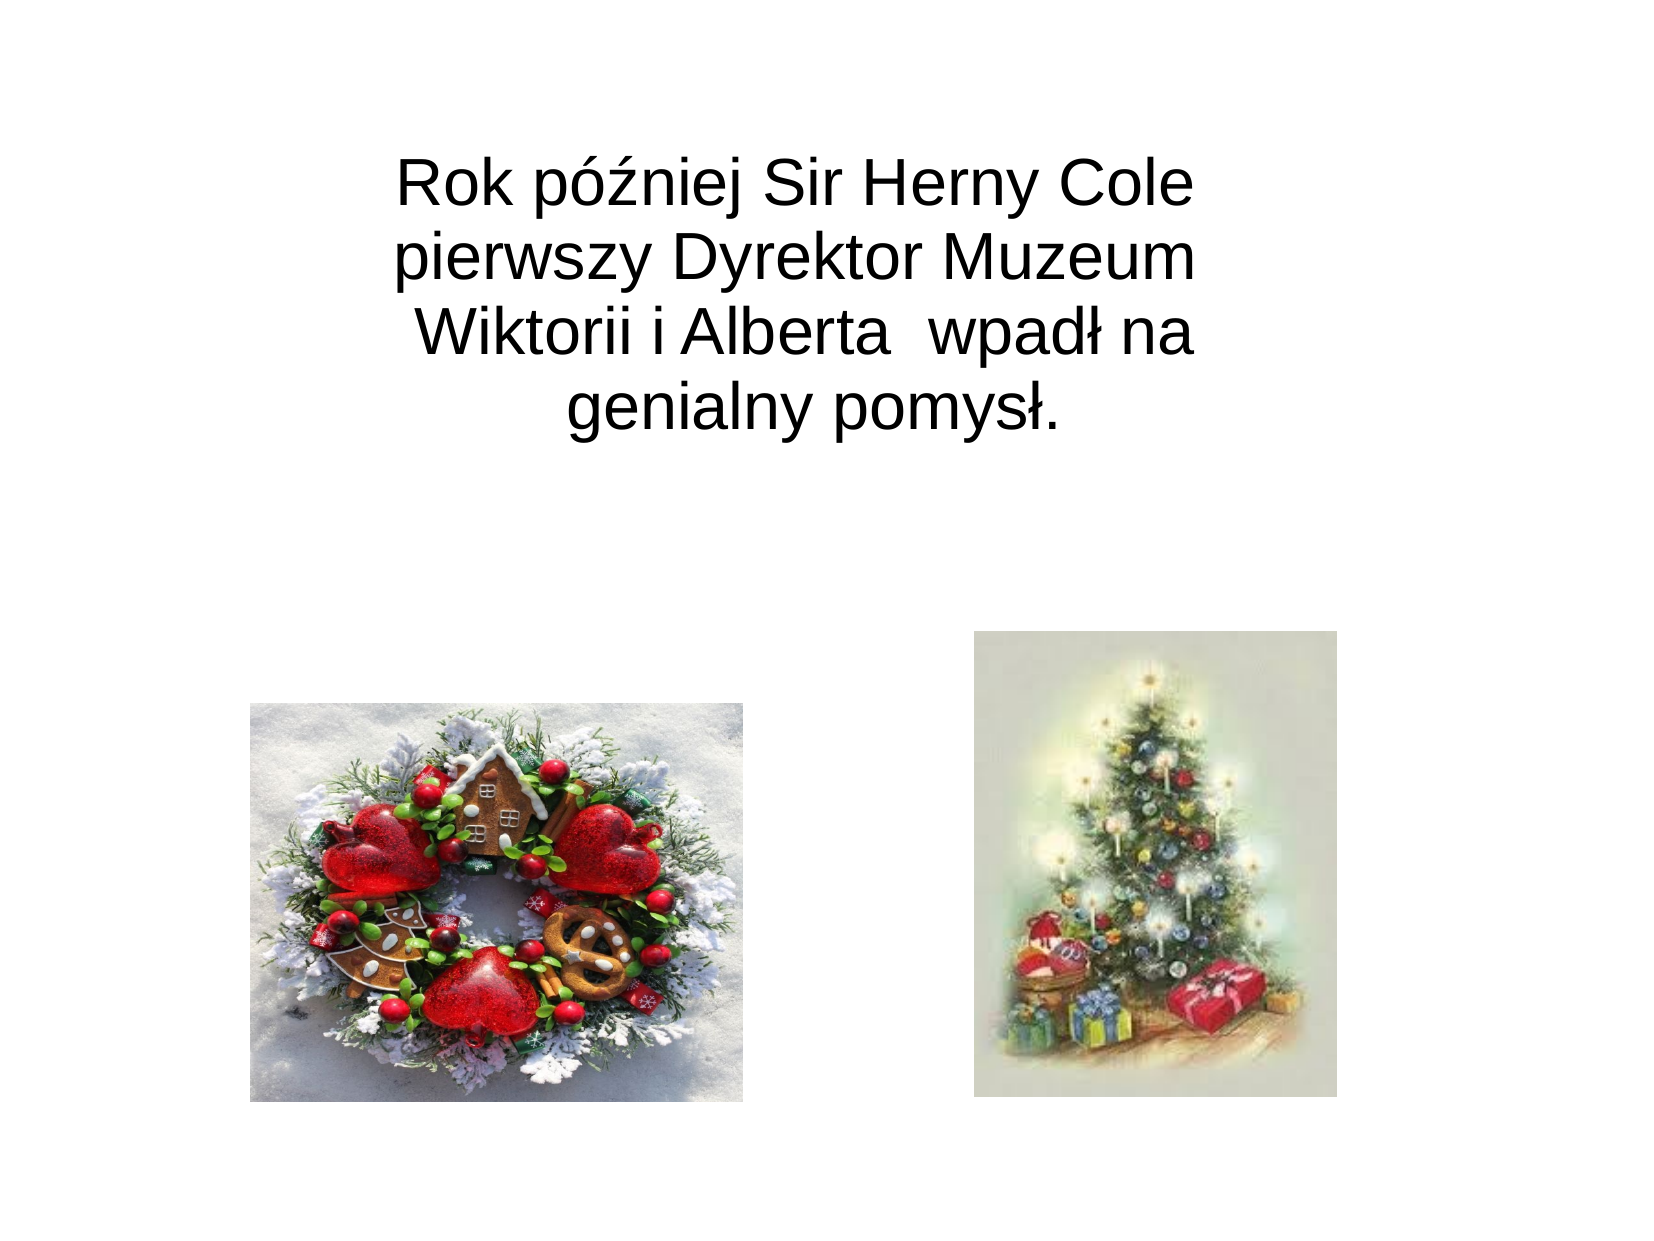

# Rok później Sir Herny Cole
pierwszy Dyrektor Muzeum
Wiktorii i Alberta wpadł na
 genialny pomysł.